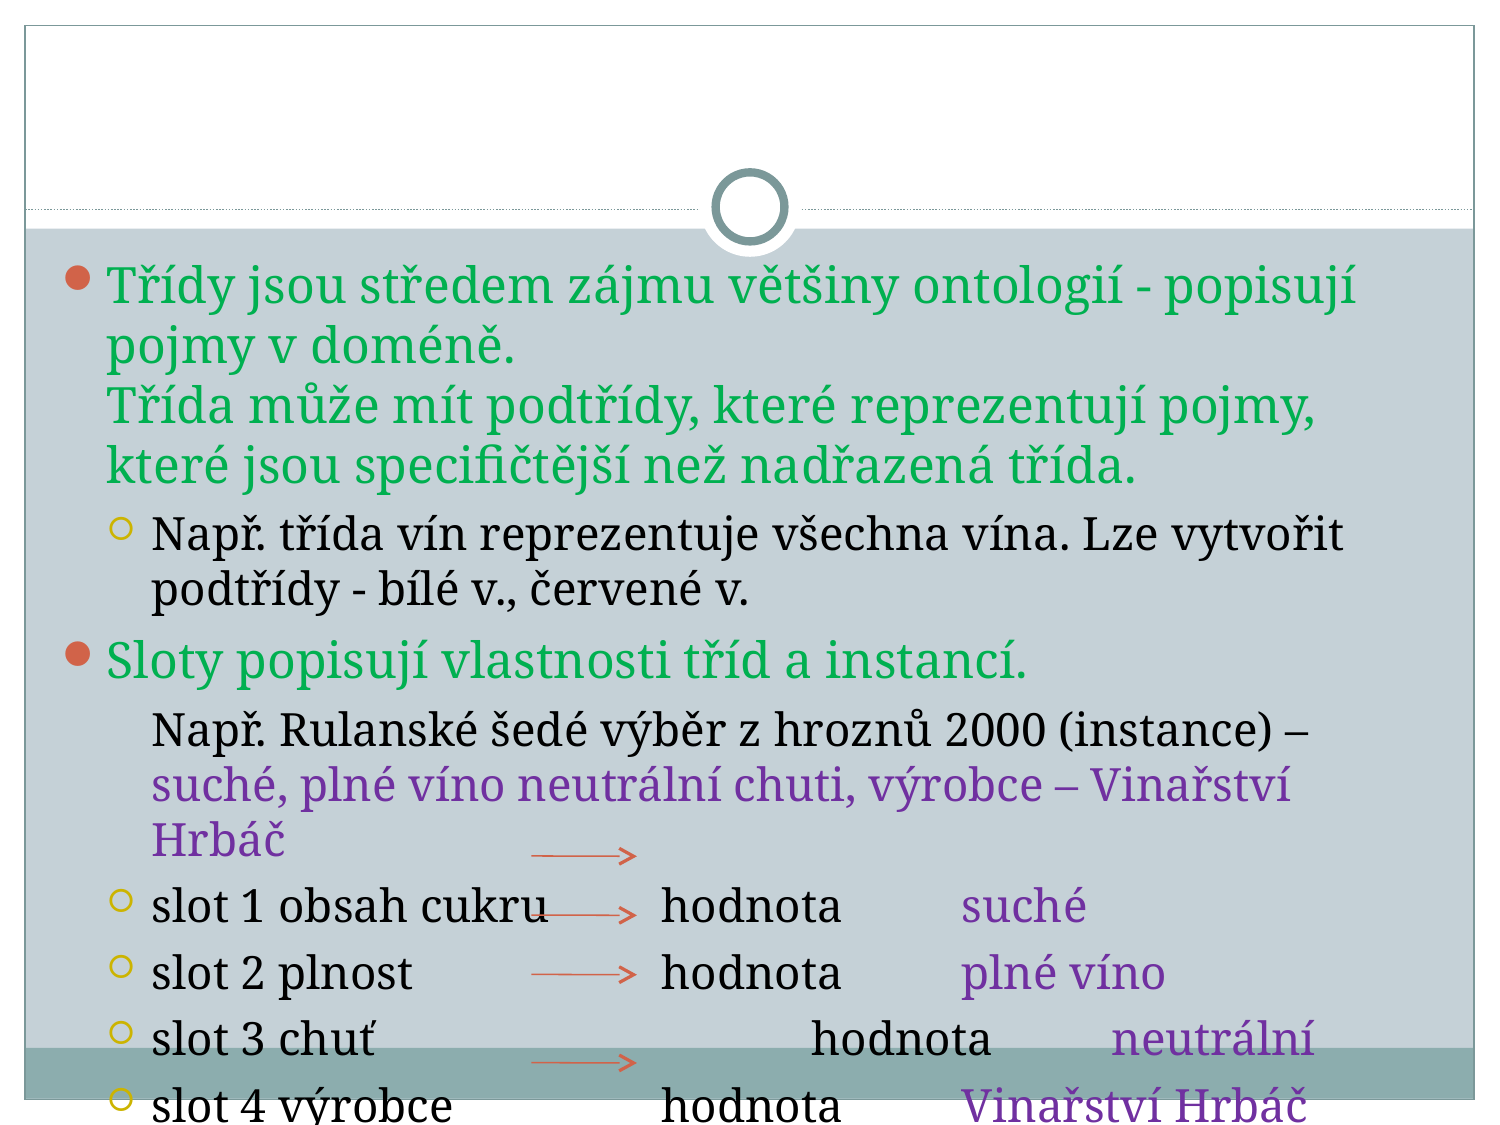

#
Třídy jsou středem zájmu většiny ontologií - popisují pojmy v doméně.
Třída může mít podtřídy, které reprezentují pojmy, které jsou specifičtější než nadřazená třída.
Např. třída vín reprezentuje všechna vína. Lze vytvořit podtřídy - bílé v., červené v.
Sloty popisují vlastnosti tříd a instancí.
	Např. Rulanské šedé výběr z hroznů 2000 (instance) – suché, plné víno neutrální chuti, výrobce – Vinařství Hrbáč
slot 1 obsah cukru 	hodnota 	suché
slot 2 plnost 		hodnota 	plné víno
slot 3 chuť			hodnota 	neutrální
slot 4 výrobce 		hodnota 	Vinařství Hrbáč